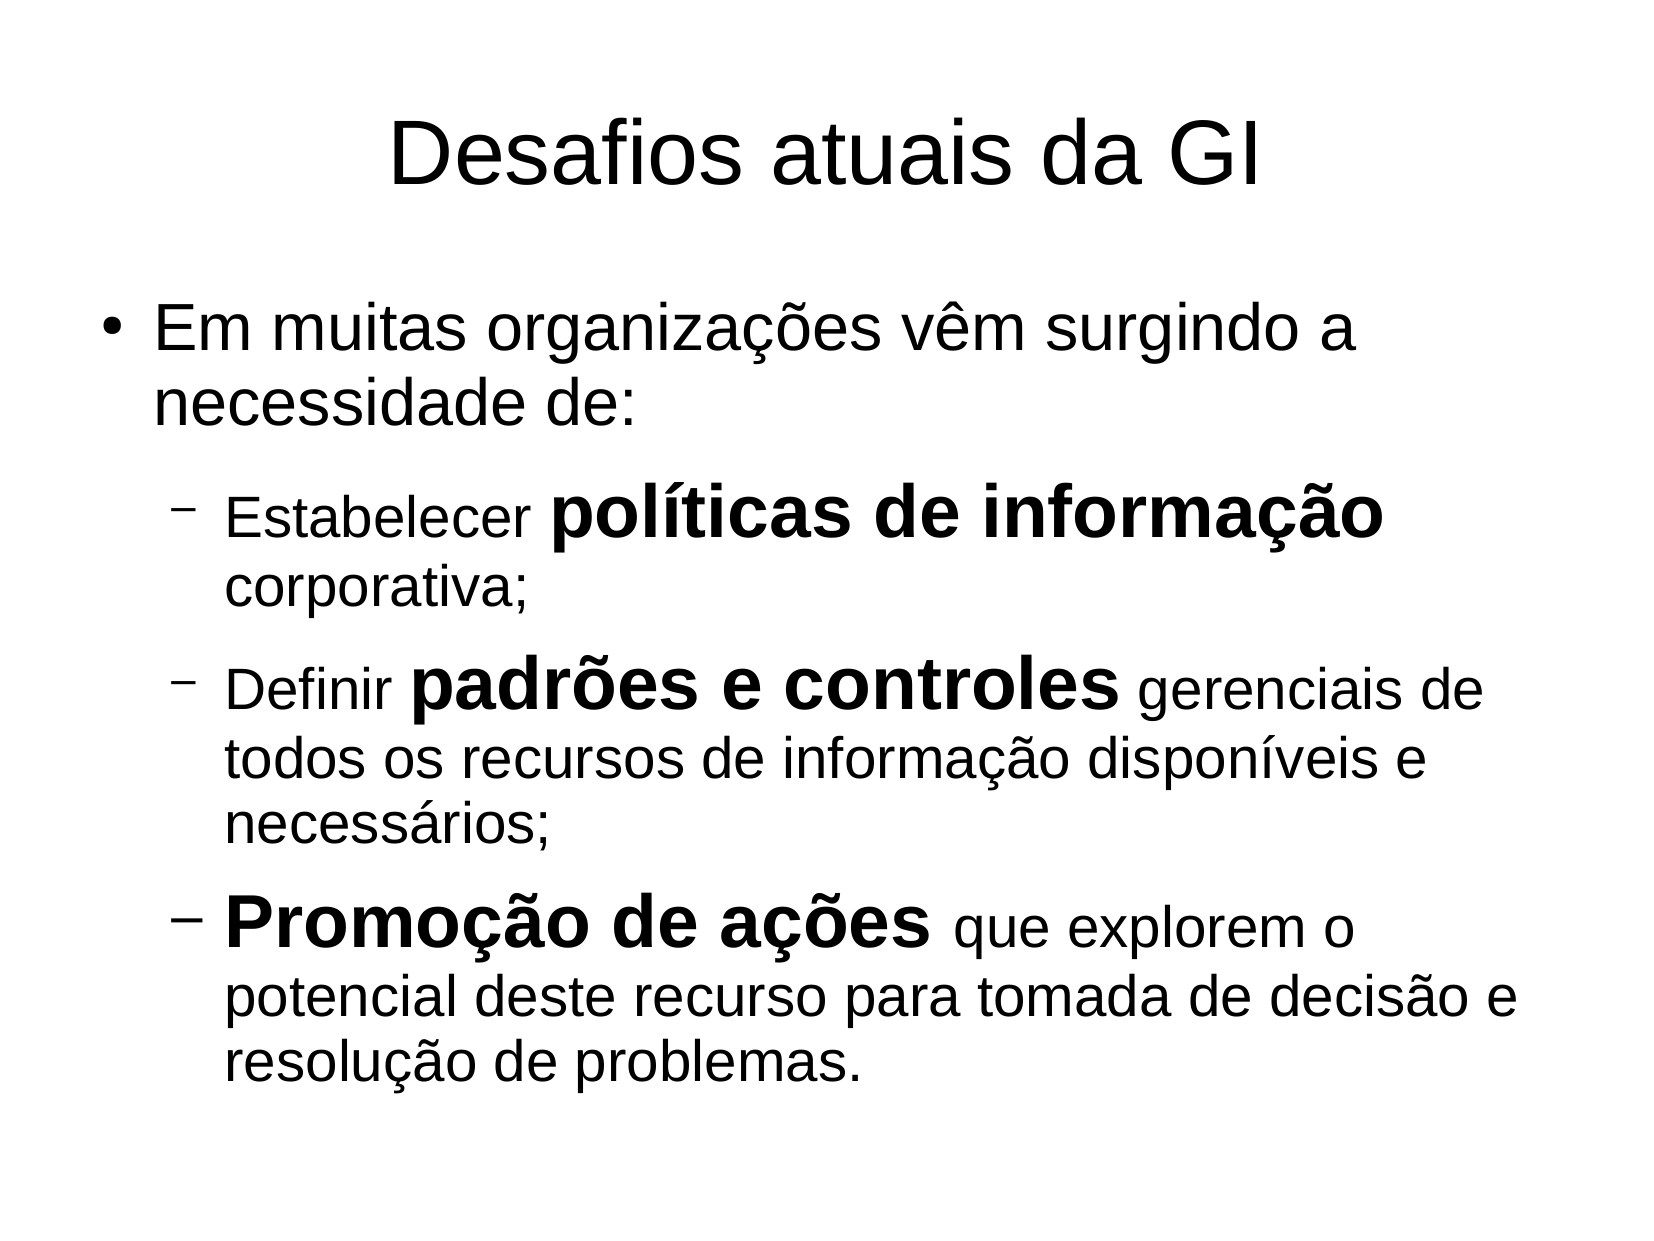

# Desafios atuais da GI
Em muitas organizações vêm surgindo a necessidade de:
Estabelecer políticas de informação corporativa;
Definir padrões e controles gerenciais de todos os recursos de informação disponíveis e necessários;
Promoção de ações que explorem o potencial deste recurso para tomada de decisão e resolução de problemas.